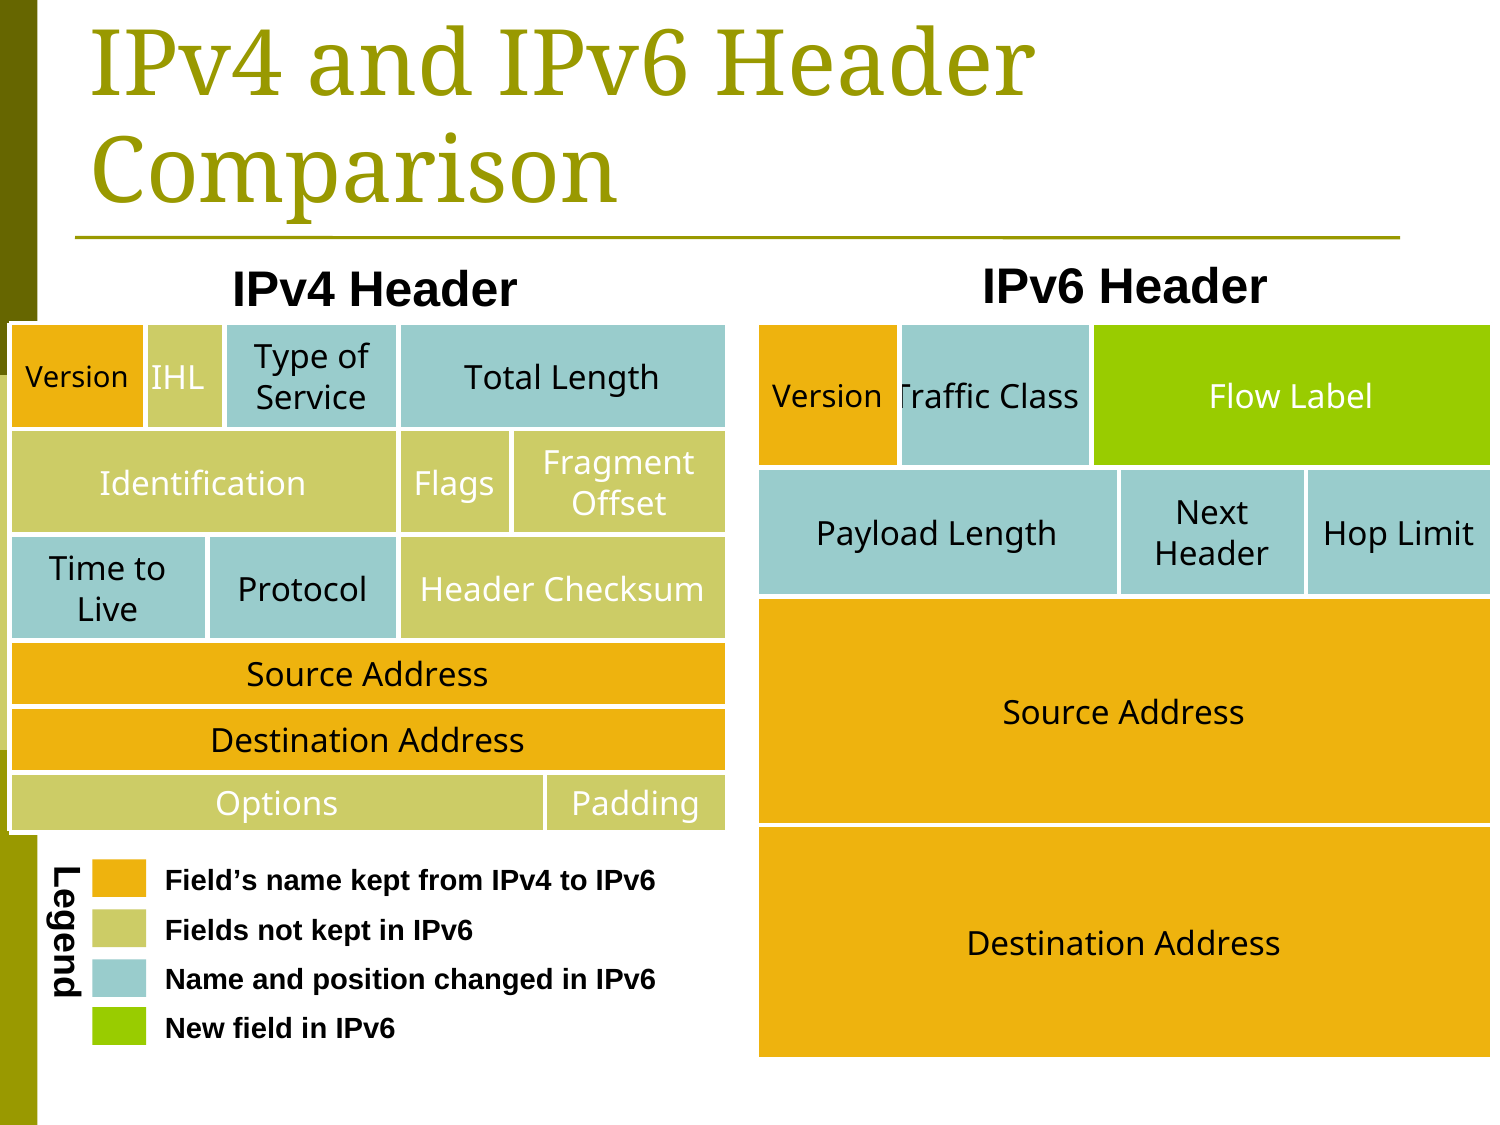

# IPv4 and IPv6 Header Comparison
IPv6 Header
IPv4 Header
Version
Traffic Class
Flow Label
Payload Length
Next Header
Hop Limit
Source Address
Destination Address
Version
IHL
Type of Service
Total Length
Identification
Flags
Fragment Offset
Time to Live
Protocol
Header Checksum
Source Address
Destination Address
Options
Padding
Legend
Field’s name kept from IPv4 to IPv6
Fields not kept in IPv6
Name and position changed in IPv6
New field in IPv6